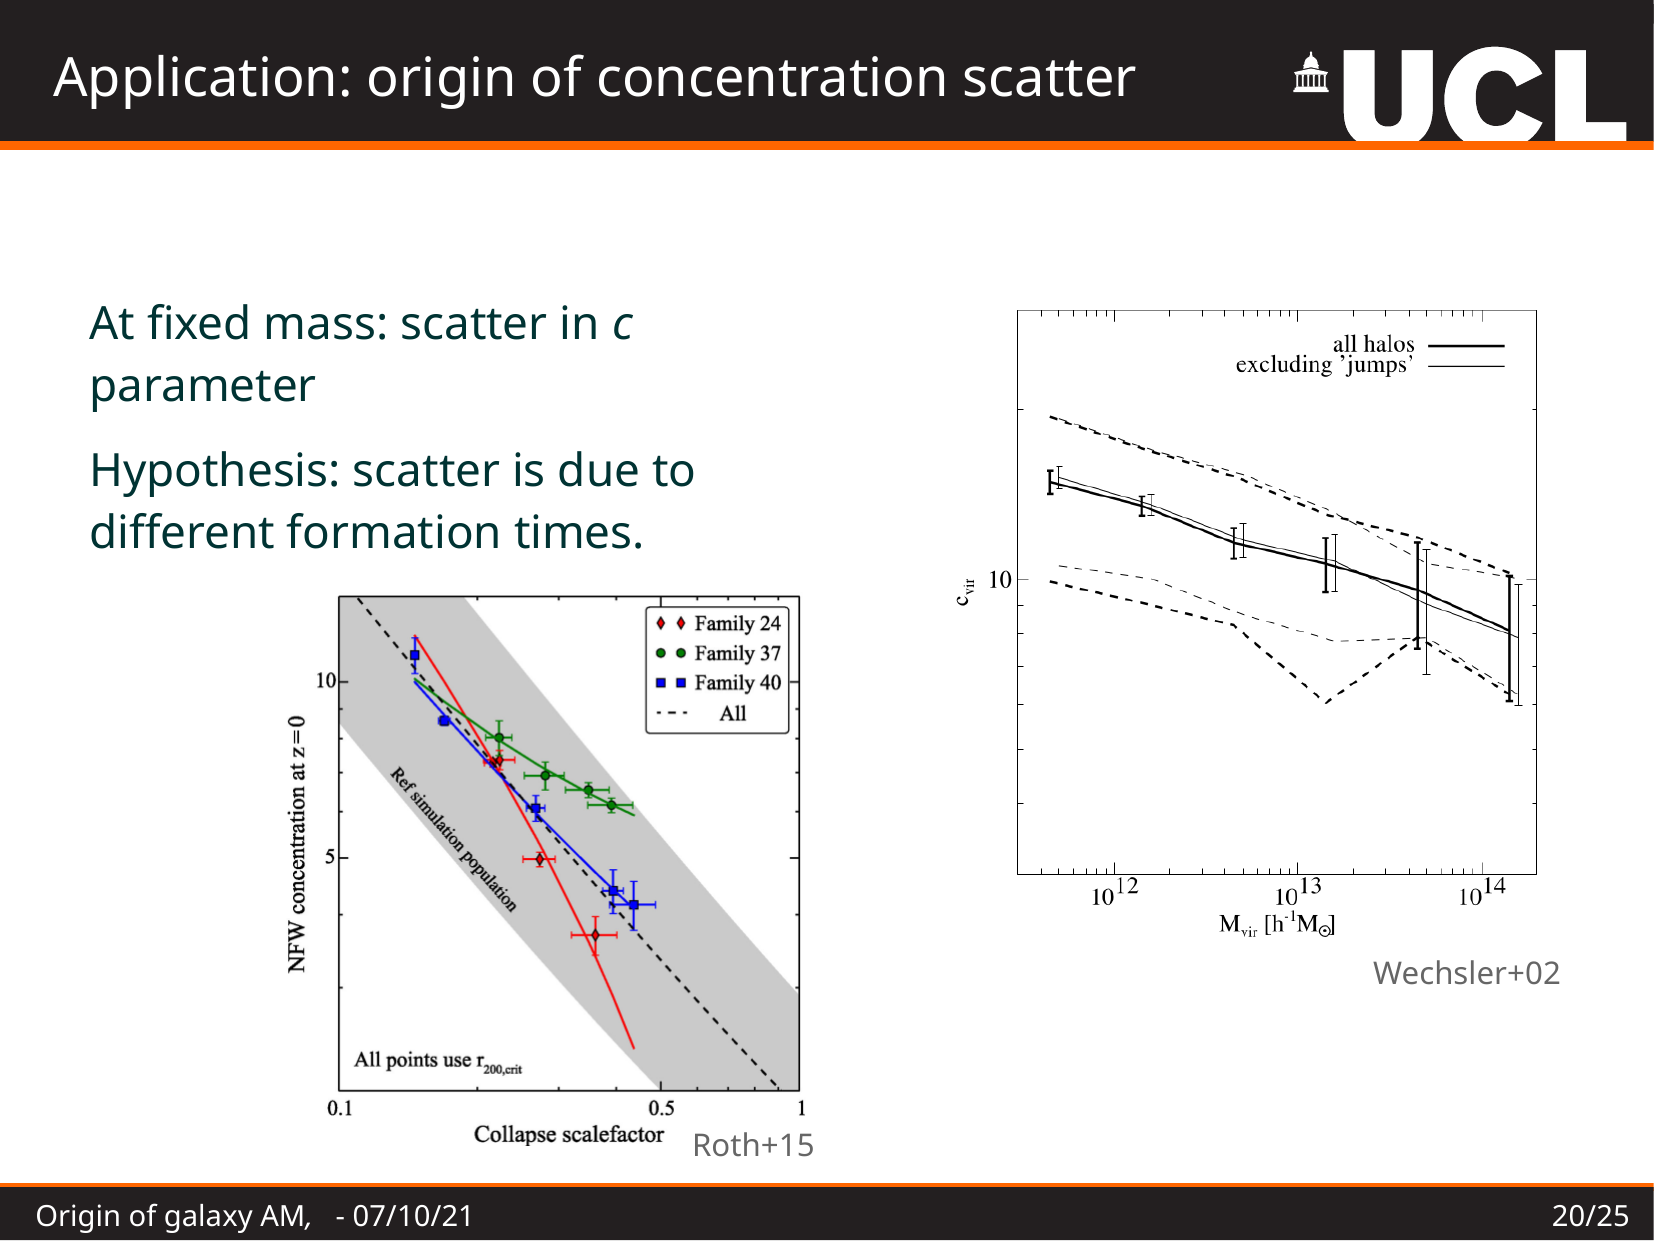

# Application: origin of concentration scatter
At fixed mass: scatter in c parameter
Hypothesis: scatter is due to different formation times.
Wechsler+02
Roth+15
03 September 2021
20